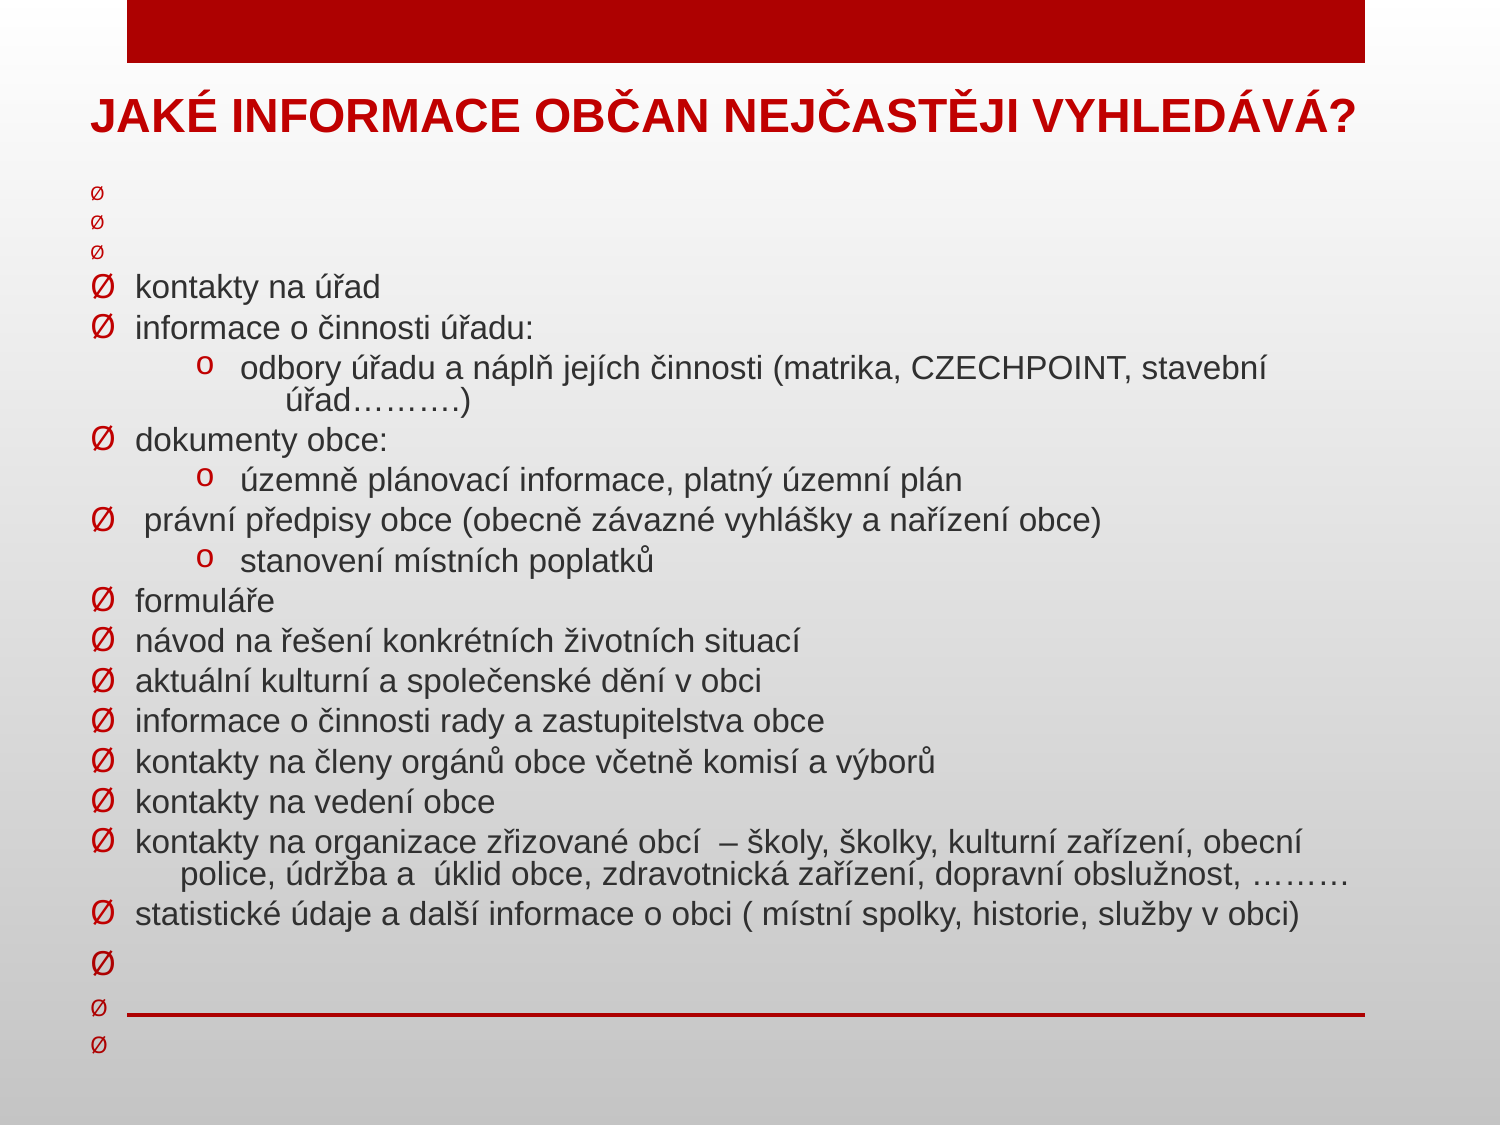

# JAKÉ INFORMACE OBČAN NEJČASTĚJI VYHLEDÁVÁ?
kontakty na úřad
informace o činnosti úřadu:
odbory úřadu a náplň jejích činnosti (matrika, CZECHPOINT, stavební úřad……….)
dokumenty obce:
územně plánovací informace, platný územní plán
 právní předpisy obce (obecně závazné vyhlášky a nařízení obce)
stanovení místních poplatků
formuláře
návod na řešení konkrétních životních situací
aktuální kulturní a společenské dění v obci
informace o činnosti rady a zastupitelstva obce
kontakty na členy orgánů obce včetně komisí a výborů
kontakty na vedení obce
kontakty na organizace zřizované obcí – školy, školky, kulturní zařízení, obecní police, údržba a úklid obce, zdravotnická zařízení, dopravní obslužnost, ………
statistické údaje a další informace o obci ( místní spolky, historie, služby v obci)